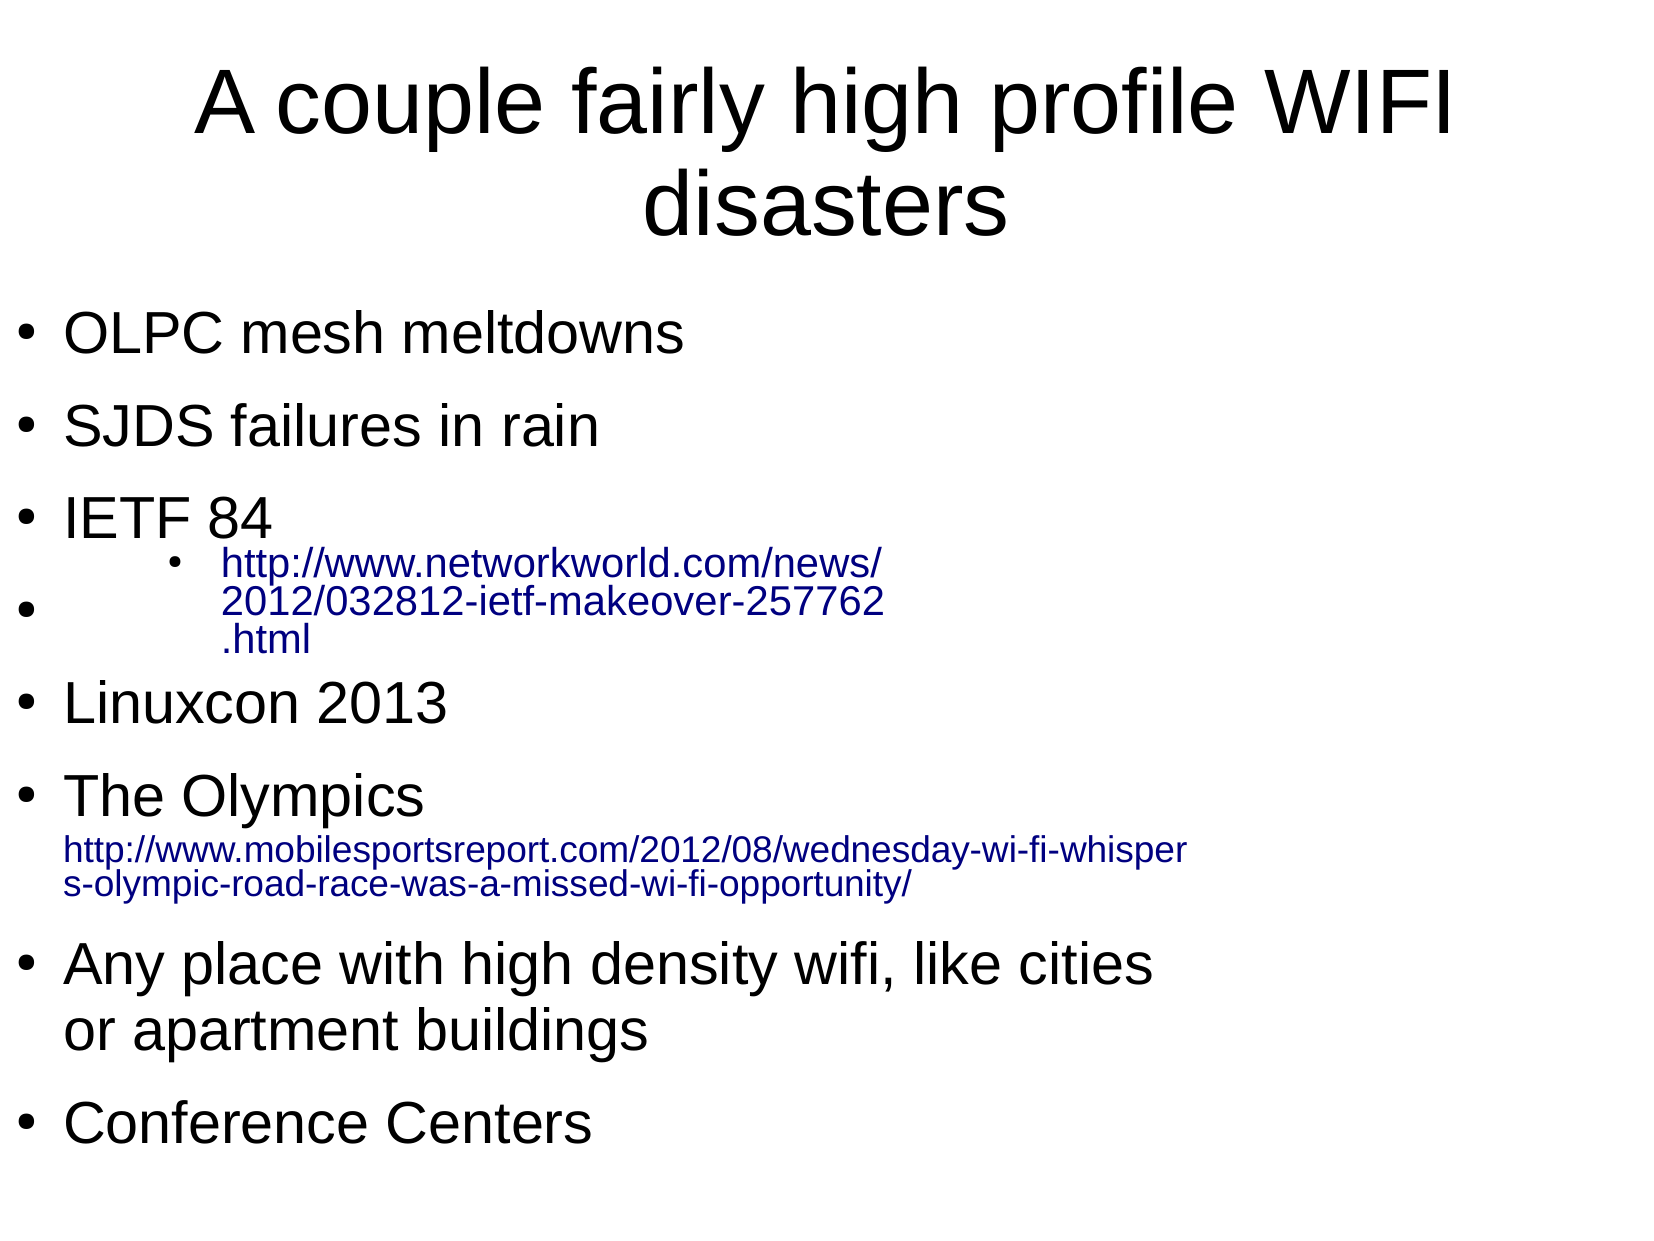

# A couple fairly high profile WIFI disasters
OLPC mesh meltdowns
SJDS failures in rain
IETF 84
Linuxcon 2013
The Olympicshttp://www.mobilesportsreport.com/2012/08/wednesday-wi-fi-whispers-olympic-road-race-was-a-missed-wi-fi-opportunity/
Any place with high density wifi, like cities or apartment buildings
Conference Centers
http://www.networkworld.com/news/2012/032812-ietf-makeover-257762.html